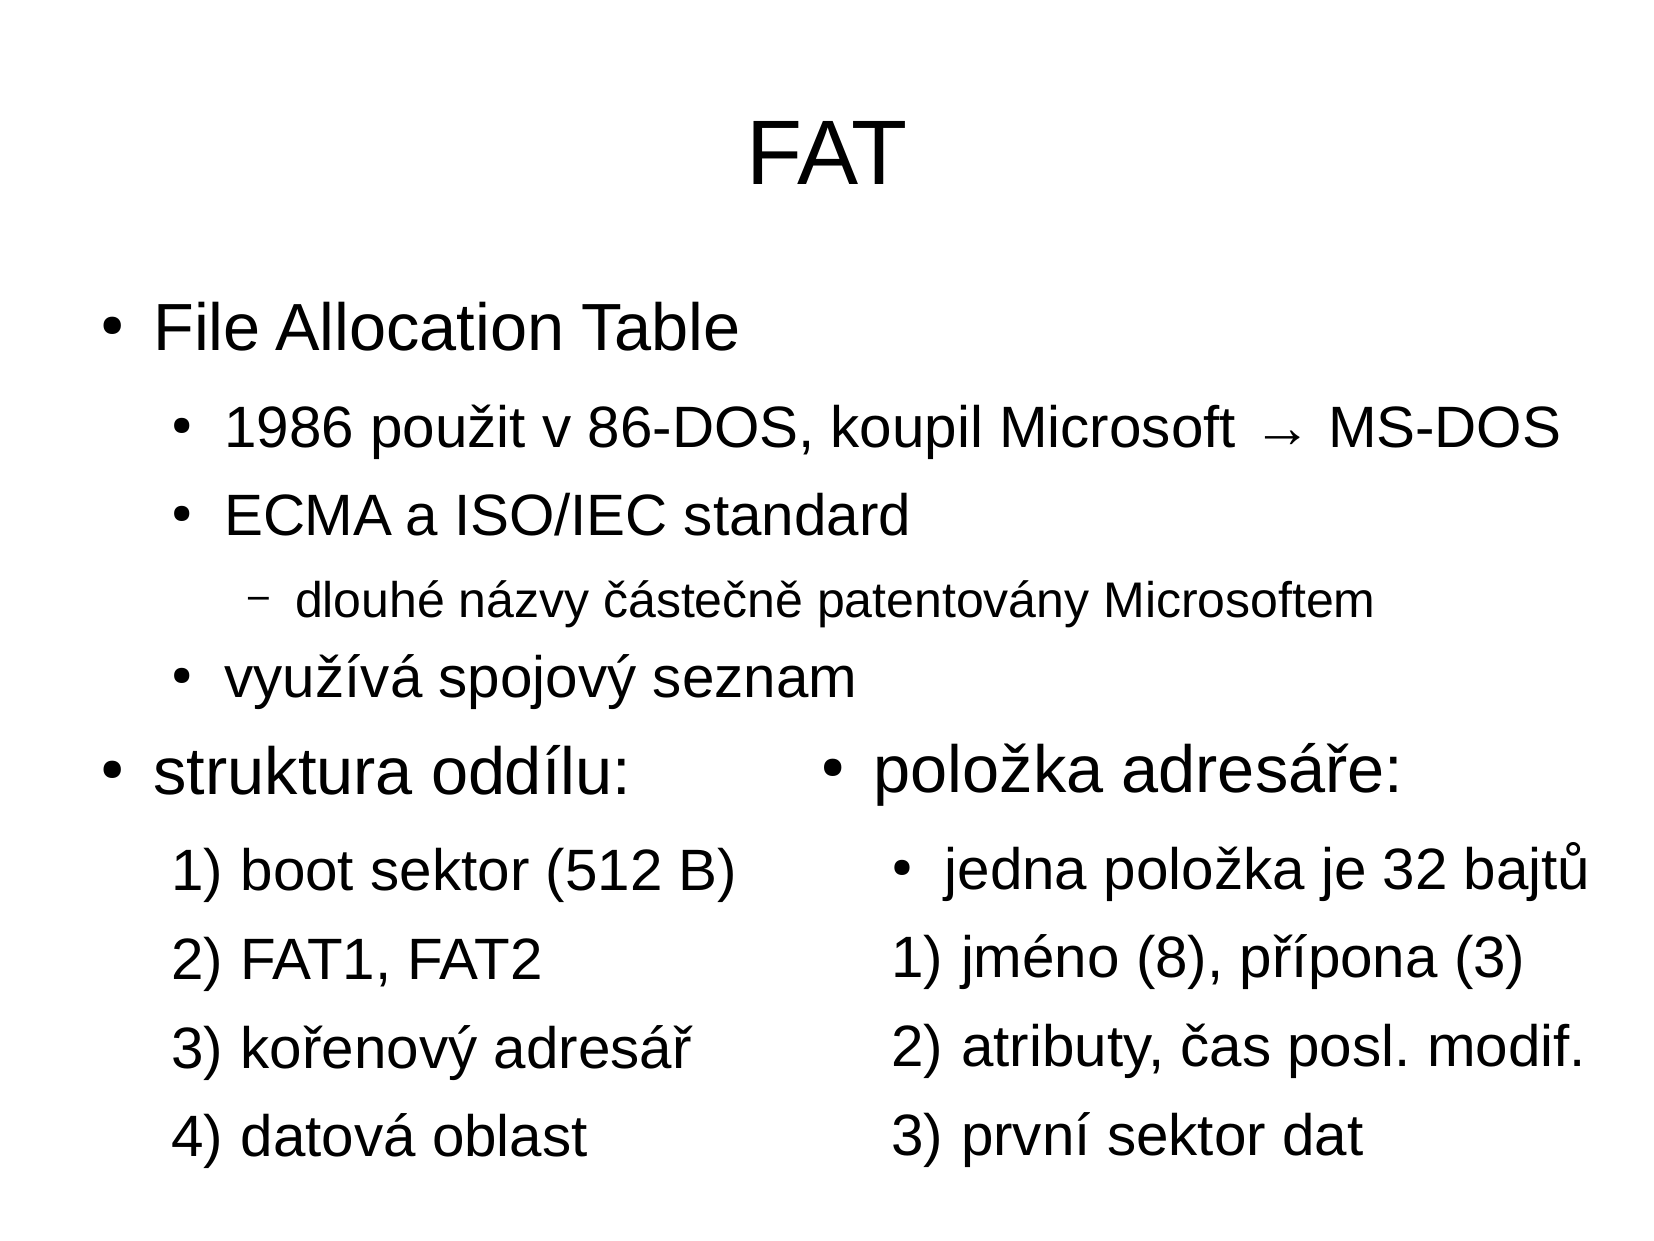

# FAT
File Allocation Table
1986 použit v 86-DOS, koupil Microsoft → MS-DOS
ECMA a ISO/IEC standard
dlouhé názvy částečně patentovány Microsoftem
využívá spojový seznam
struktura oddílu:
 boot sektor (512 B)
 FAT1, FAT2
 kořenový adresář
 datová oblast
položka adresáře:
jedna položka je 32 bajtů
 jméno (8), přípona (3)
 atributy, čas posl. modif.
 první sektor dat